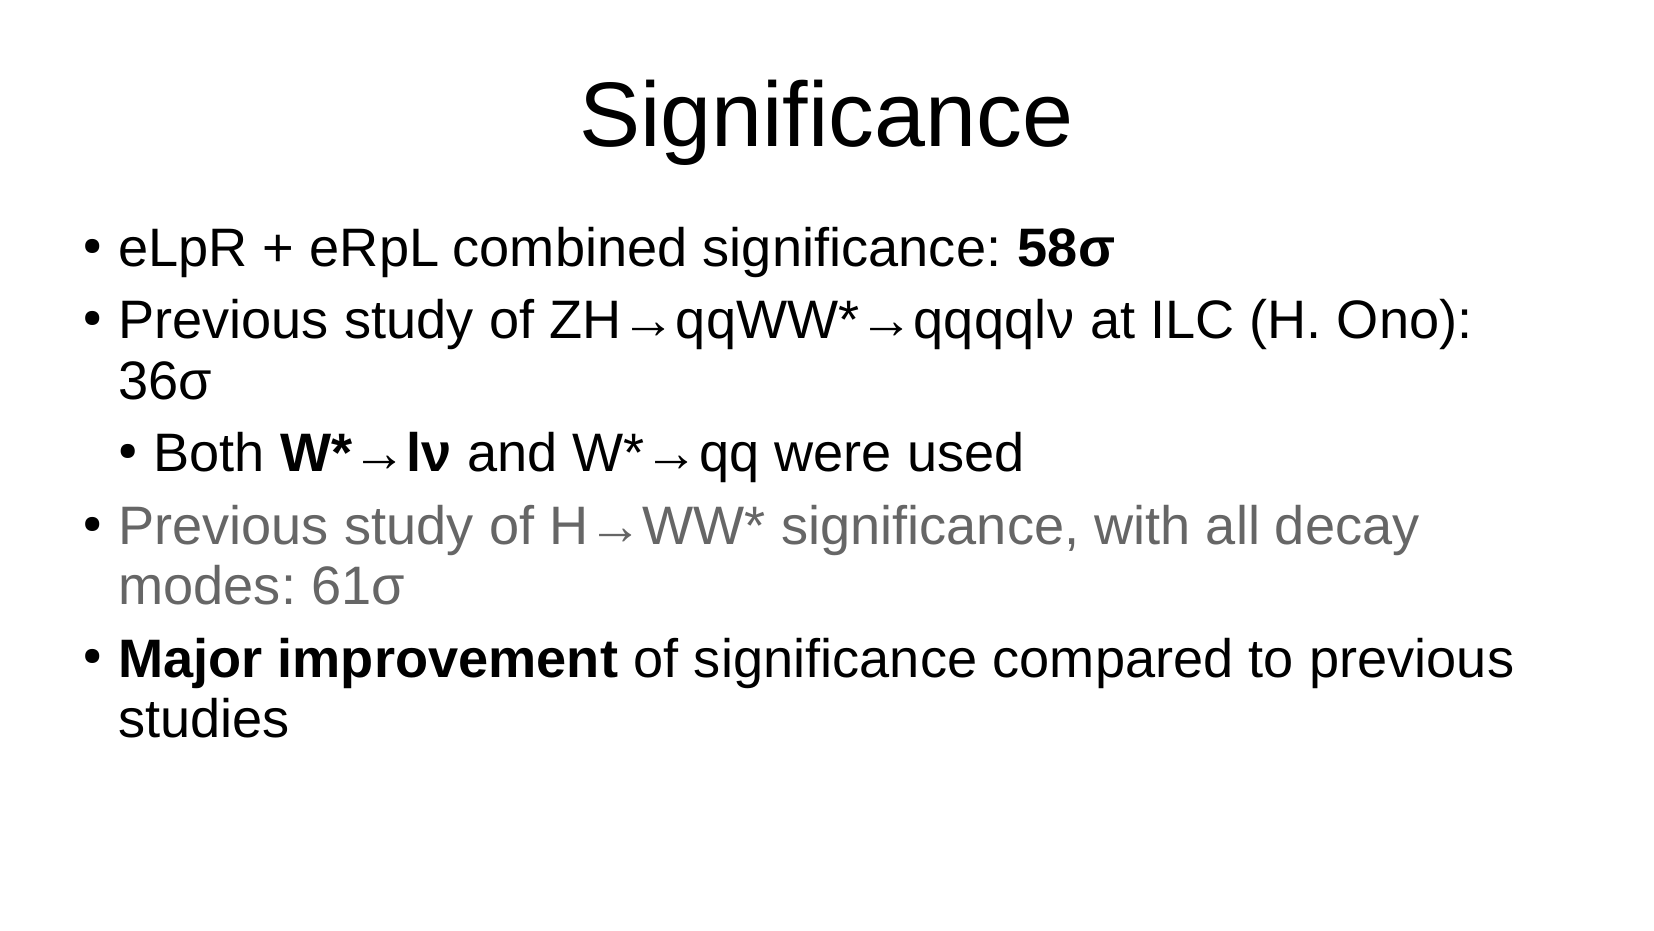

# Significance
eLpR + eRpL combined significance: 58σ
Previous study of ZH→qqWW*→qqqqlν at ILC (H. Ono): 36σ
Both W*→lν and W*→qq were used
Previous study of H→WW* significance, with all decay modes: 61σ
Major improvement of significance compared to previous studies